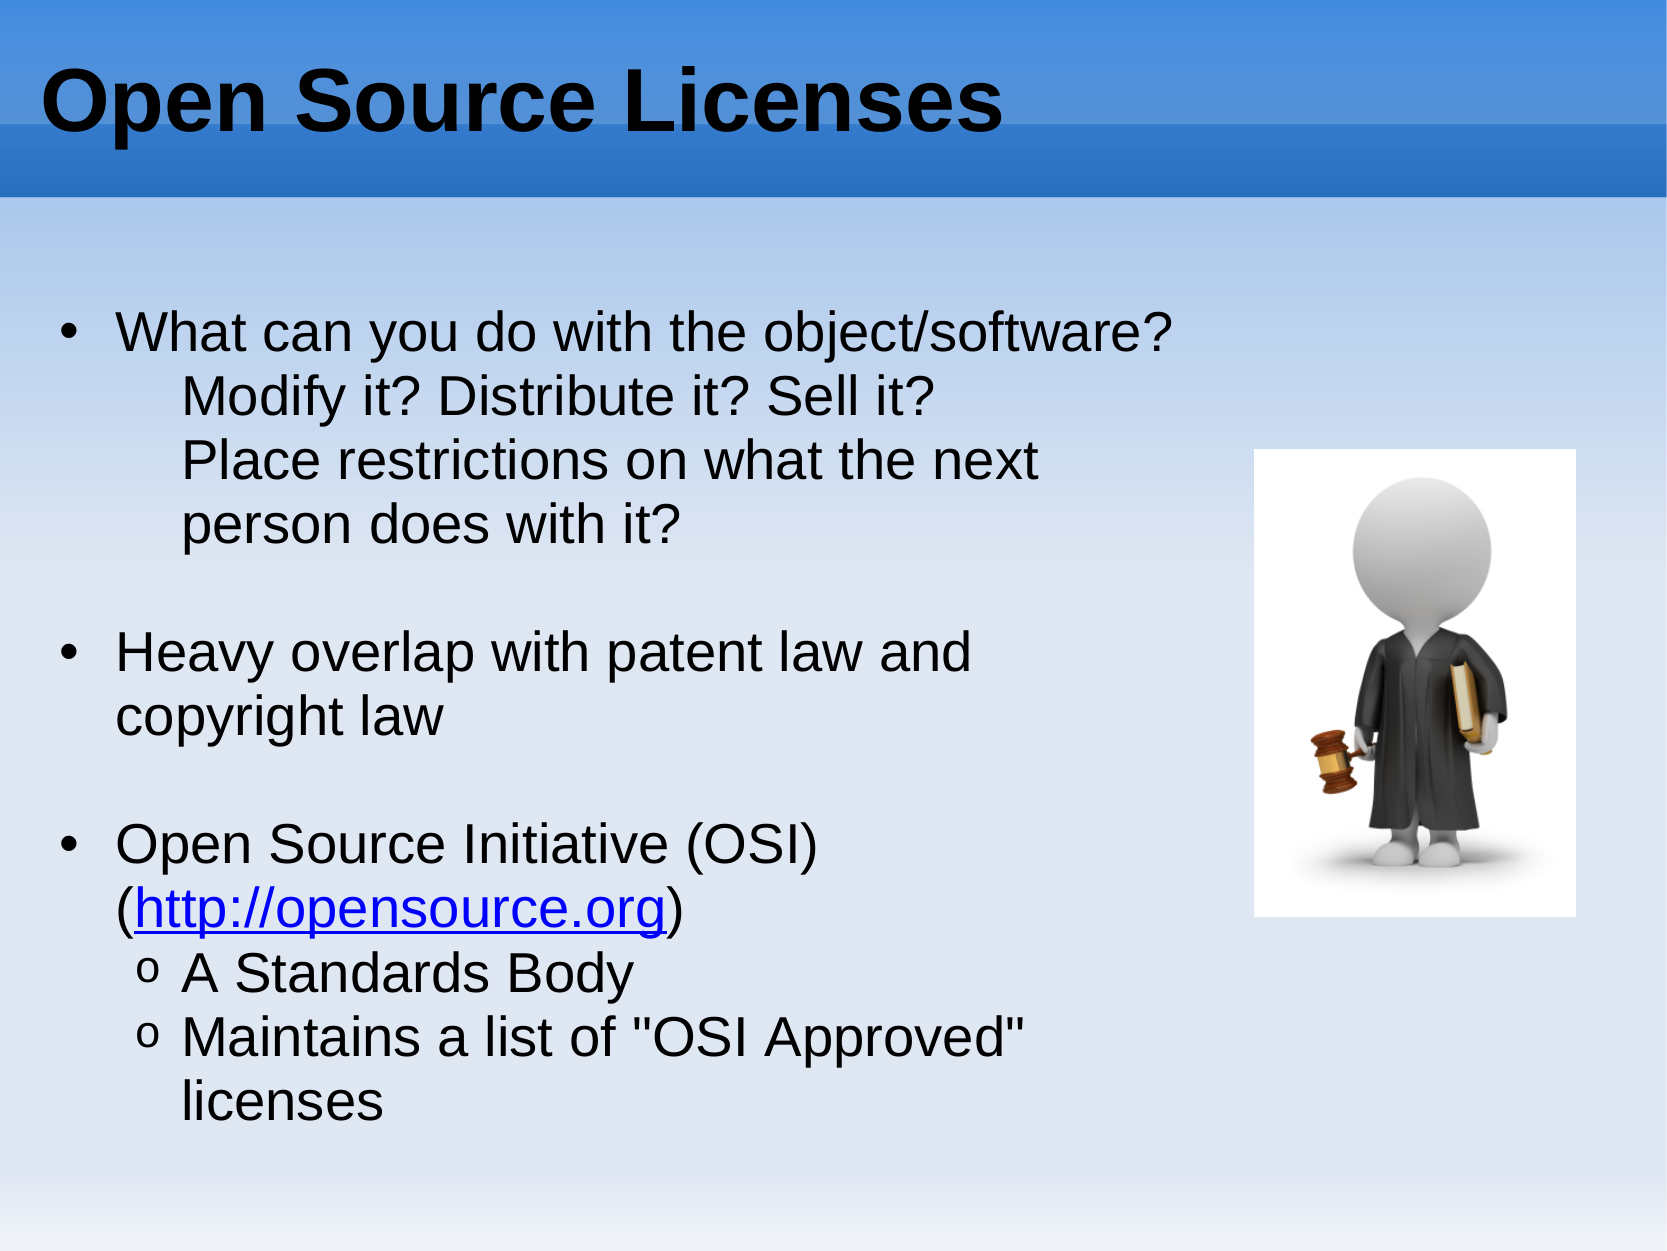

# Open Source Licenses
What can you do with the object/software?
Modify it? Distribute it? Sell it?
Place restrictions on what the next person does with it?
Heavy overlap with patent law and copyright law
Open Source Initiative (OSI) (http://opensource.org)
A Standards Body
Maintains a list of "OSI Approved" licenses